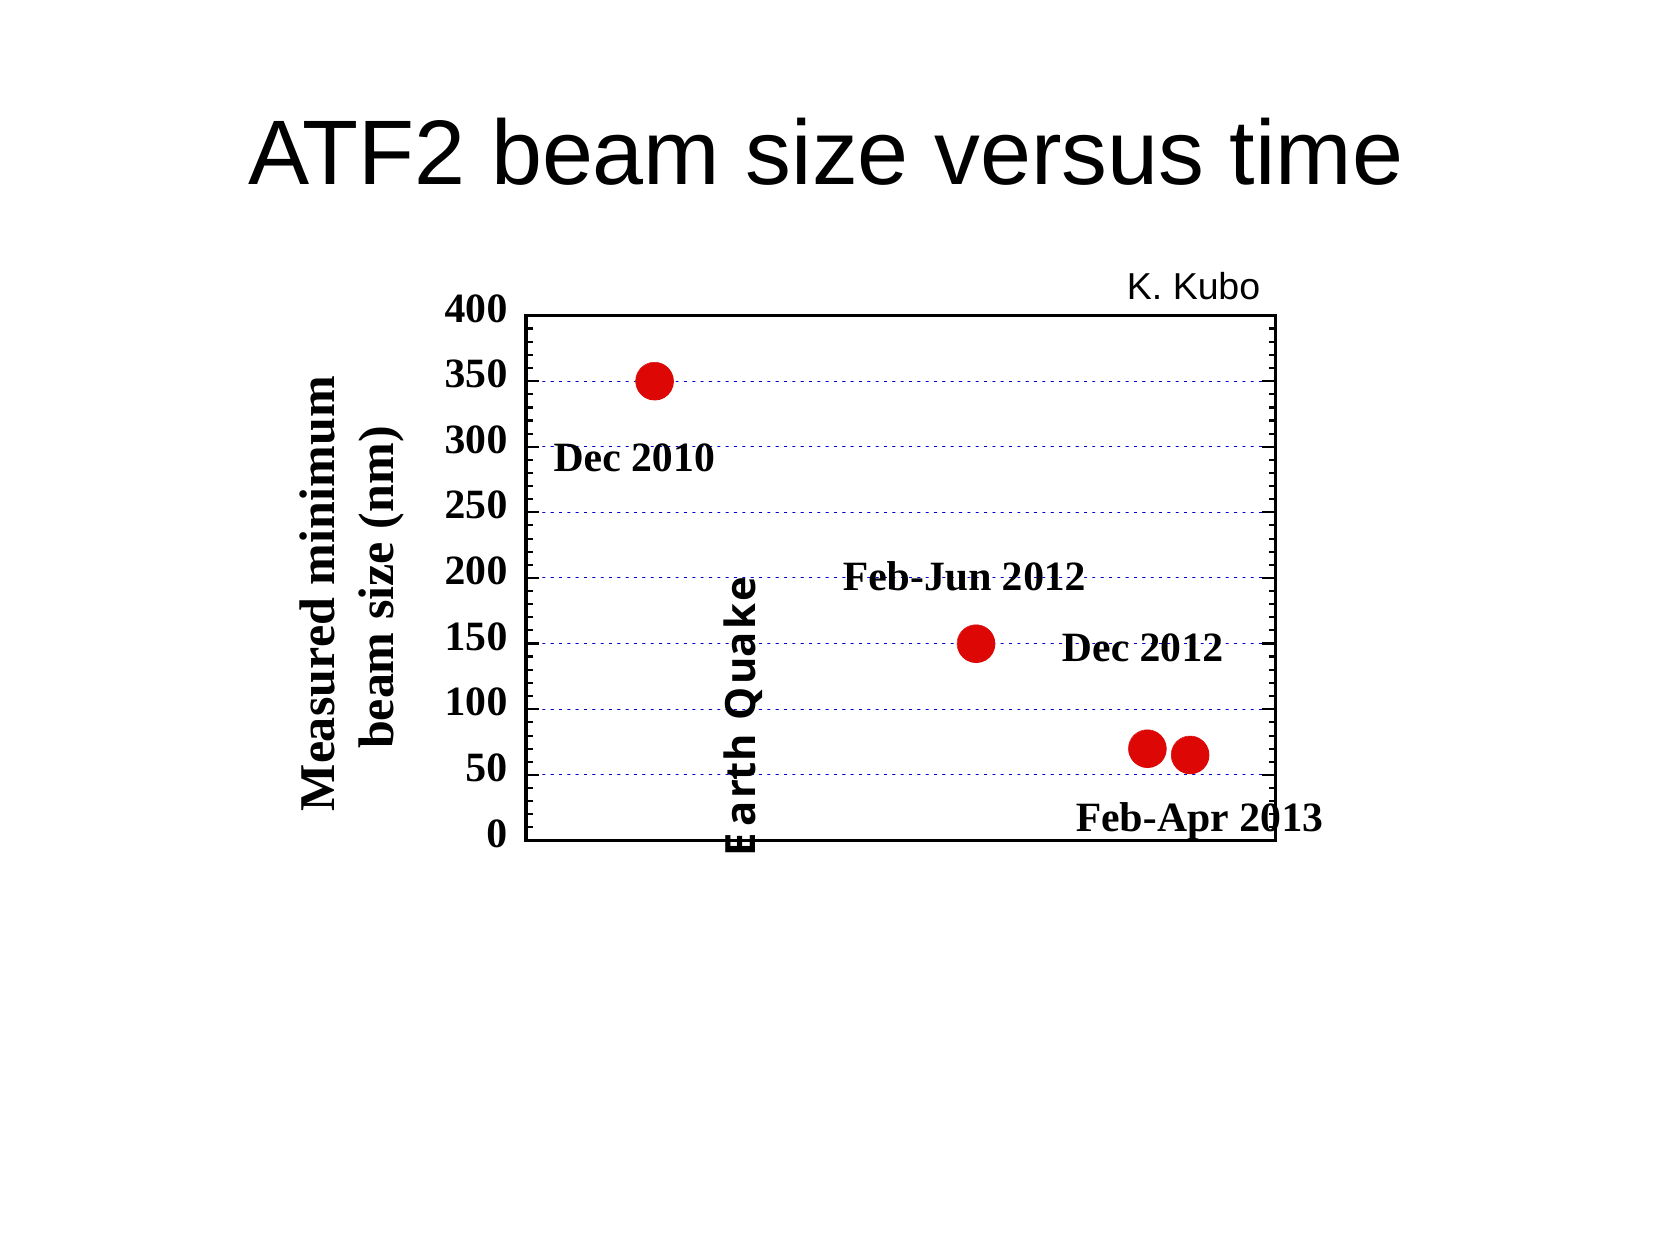

# ATF2 beam size versus time
K. Kubo